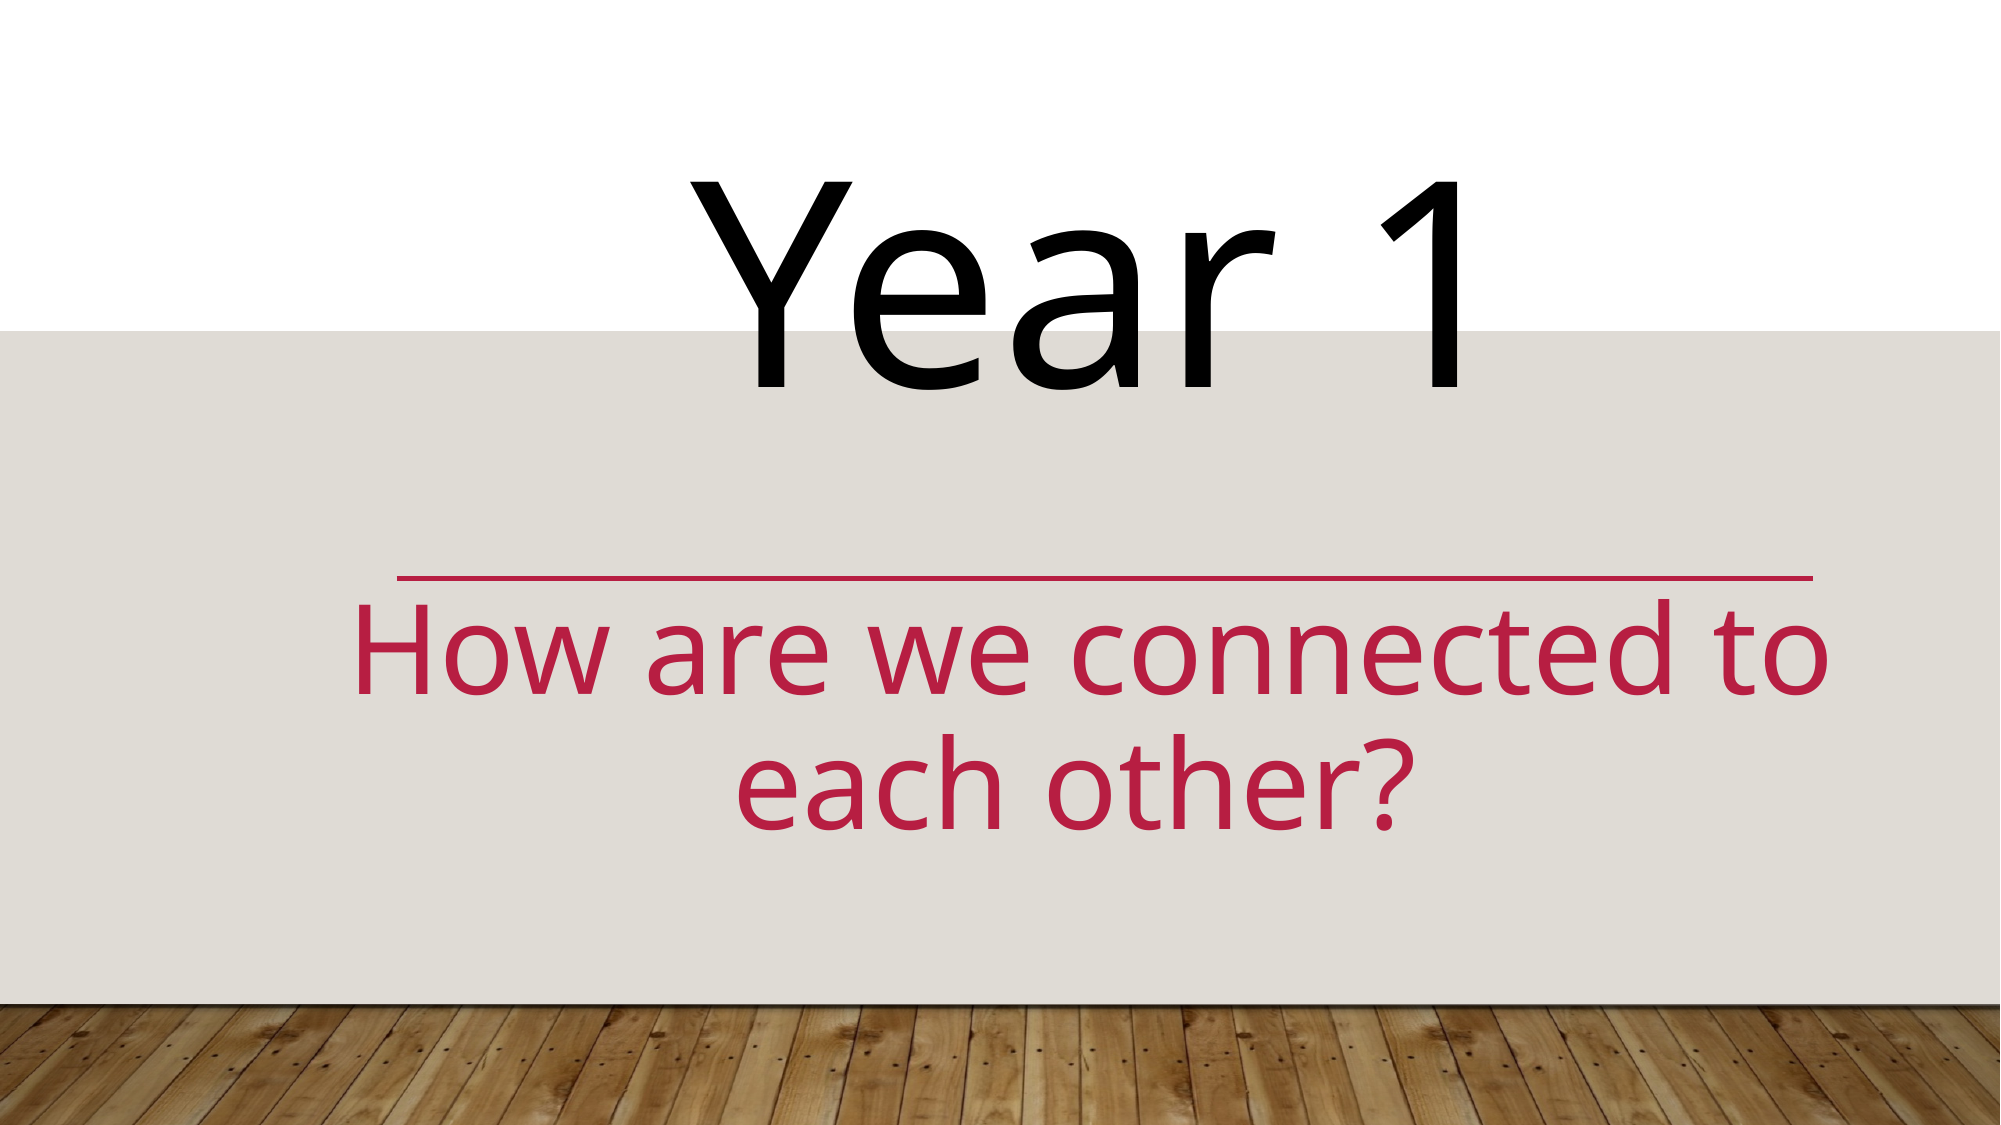

# Year 1
How are we connected to each other?